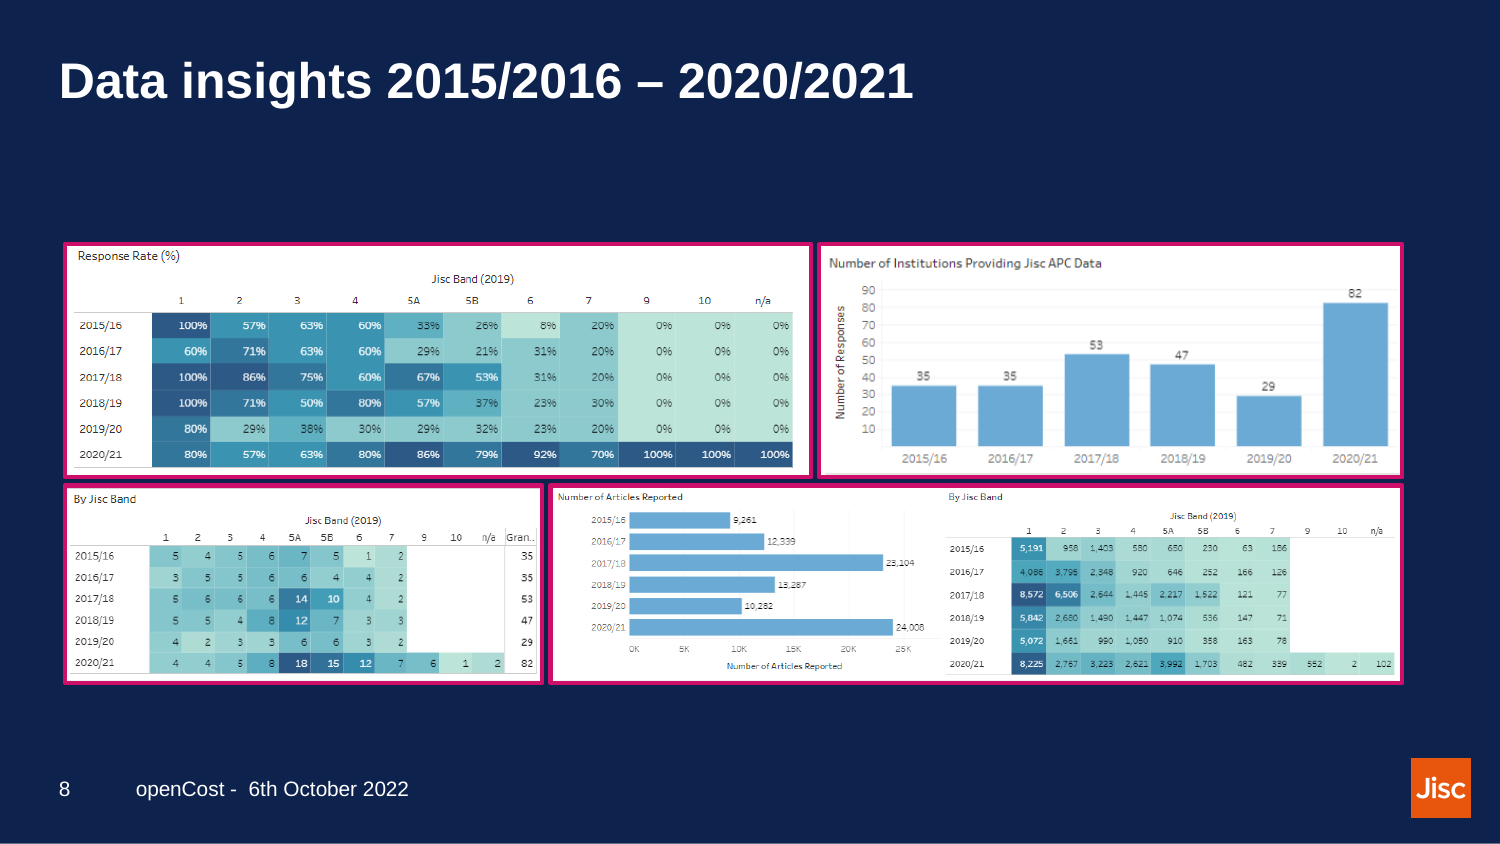

# Data insights 2015/2016 – 2020/2021
openCost - 6th October 2022